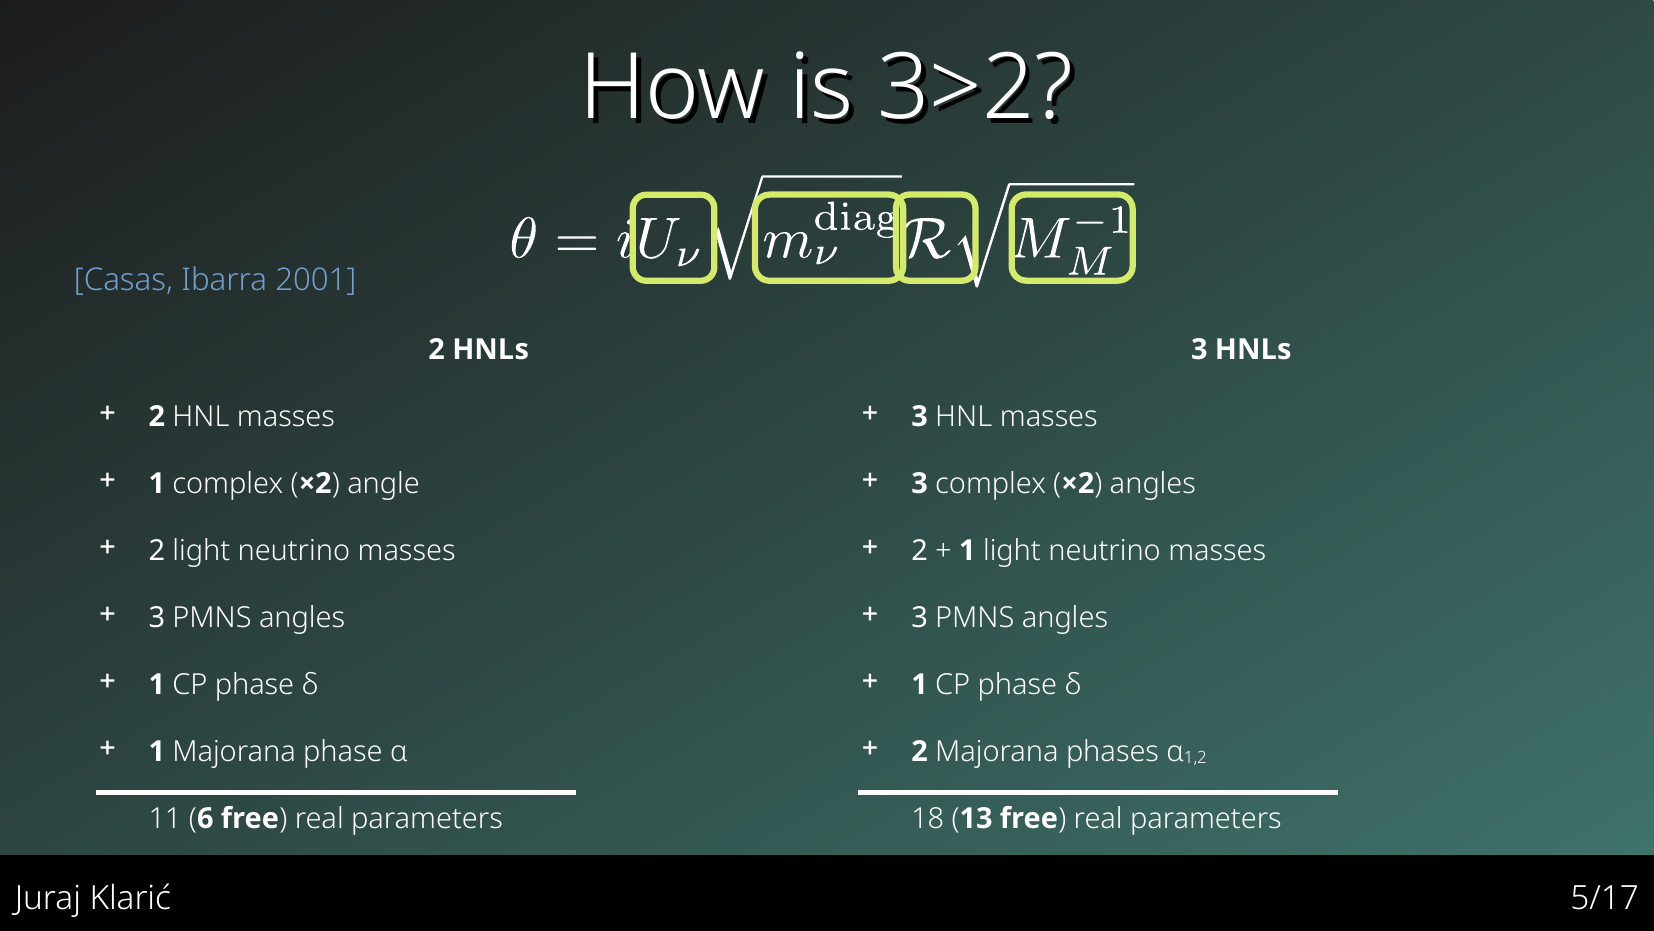

# How is 3>2?
[Casas, Ibarra 2001]
2 HNLs
2 HNL masses
1 complex (×2) angle
2 light neutrino masses
3 PMNS angles
1 CP phase δ
1 Majorana phase α
11 (6 free) real parameters
3 HNLs
3 HNL masses
3 complex (×2) angles
2 + 1 light neutrino masses
3 PMNS angles
1 CP phase δ
2 Majorana phases α1,2
18 (13 free) real parameters